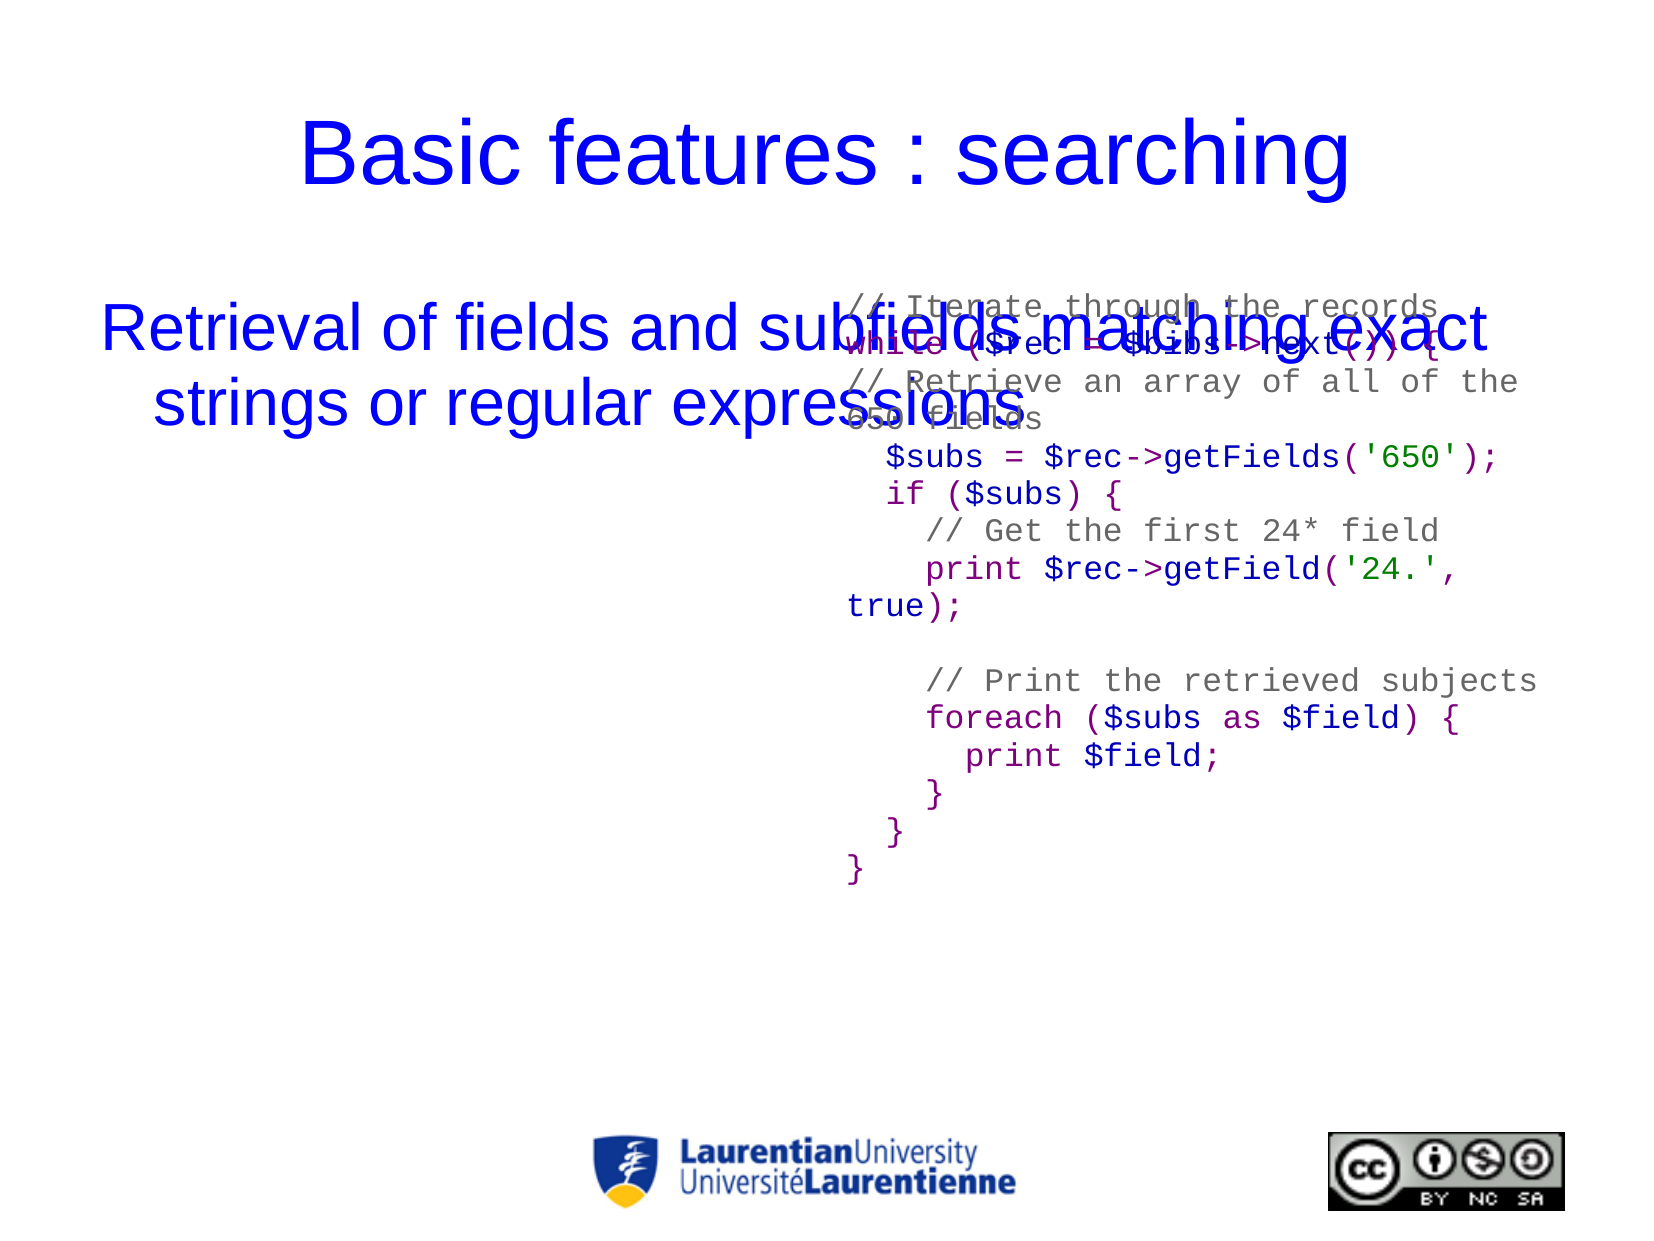

# Basic features : searching
Retrieval of fields and subfields matching exact strings or regular expressions